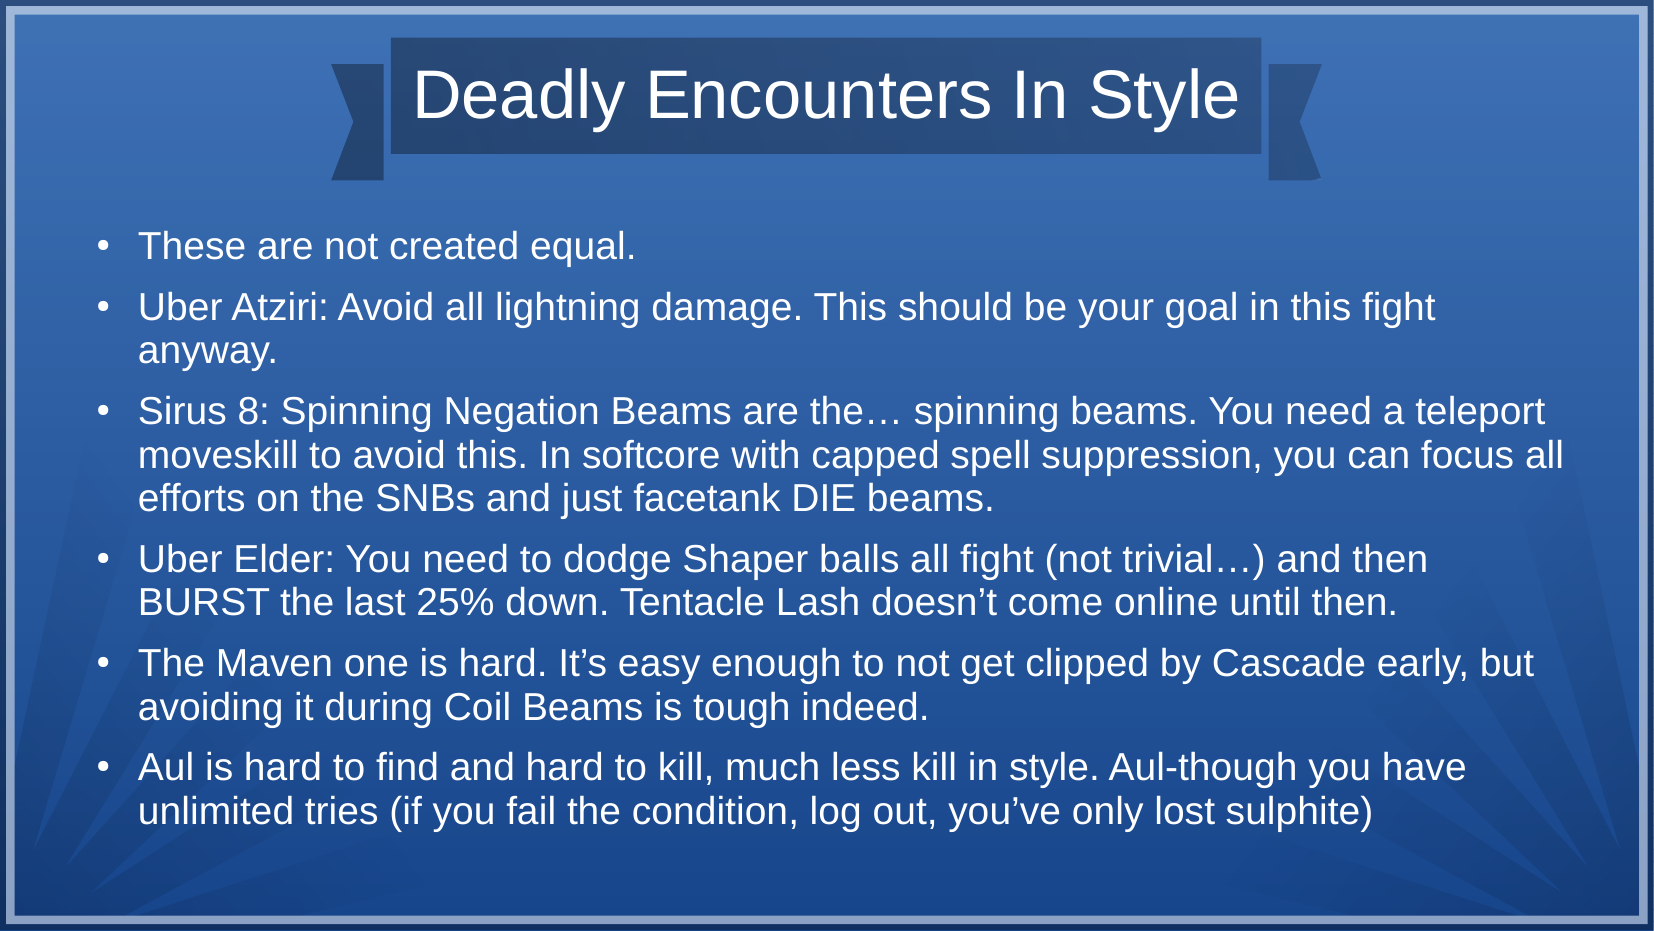

# Deadly Encounters In Style
These are not created equal.
Uber Atziri: Avoid all lightning damage. This should be your goal in this fight anyway.
Sirus 8: Spinning Negation Beams are the… spinning beams. You need a teleport moveskill to avoid this. In softcore with capped spell suppression, you can focus all efforts on the SNBs and just facetank DIE beams.
Uber Elder: You need to dodge Shaper balls all fight (not trivial…) and then BURST the last 25% down. Tentacle Lash doesn’t come online until then.
The Maven one is hard. It’s easy enough to not get clipped by Cascade early, but avoiding it during Coil Beams is tough indeed.
Aul is hard to find and hard to kill, much less kill in style. Aul-though you have unlimited tries (if you fail the condition, log out, you’ve only lost sulphite)